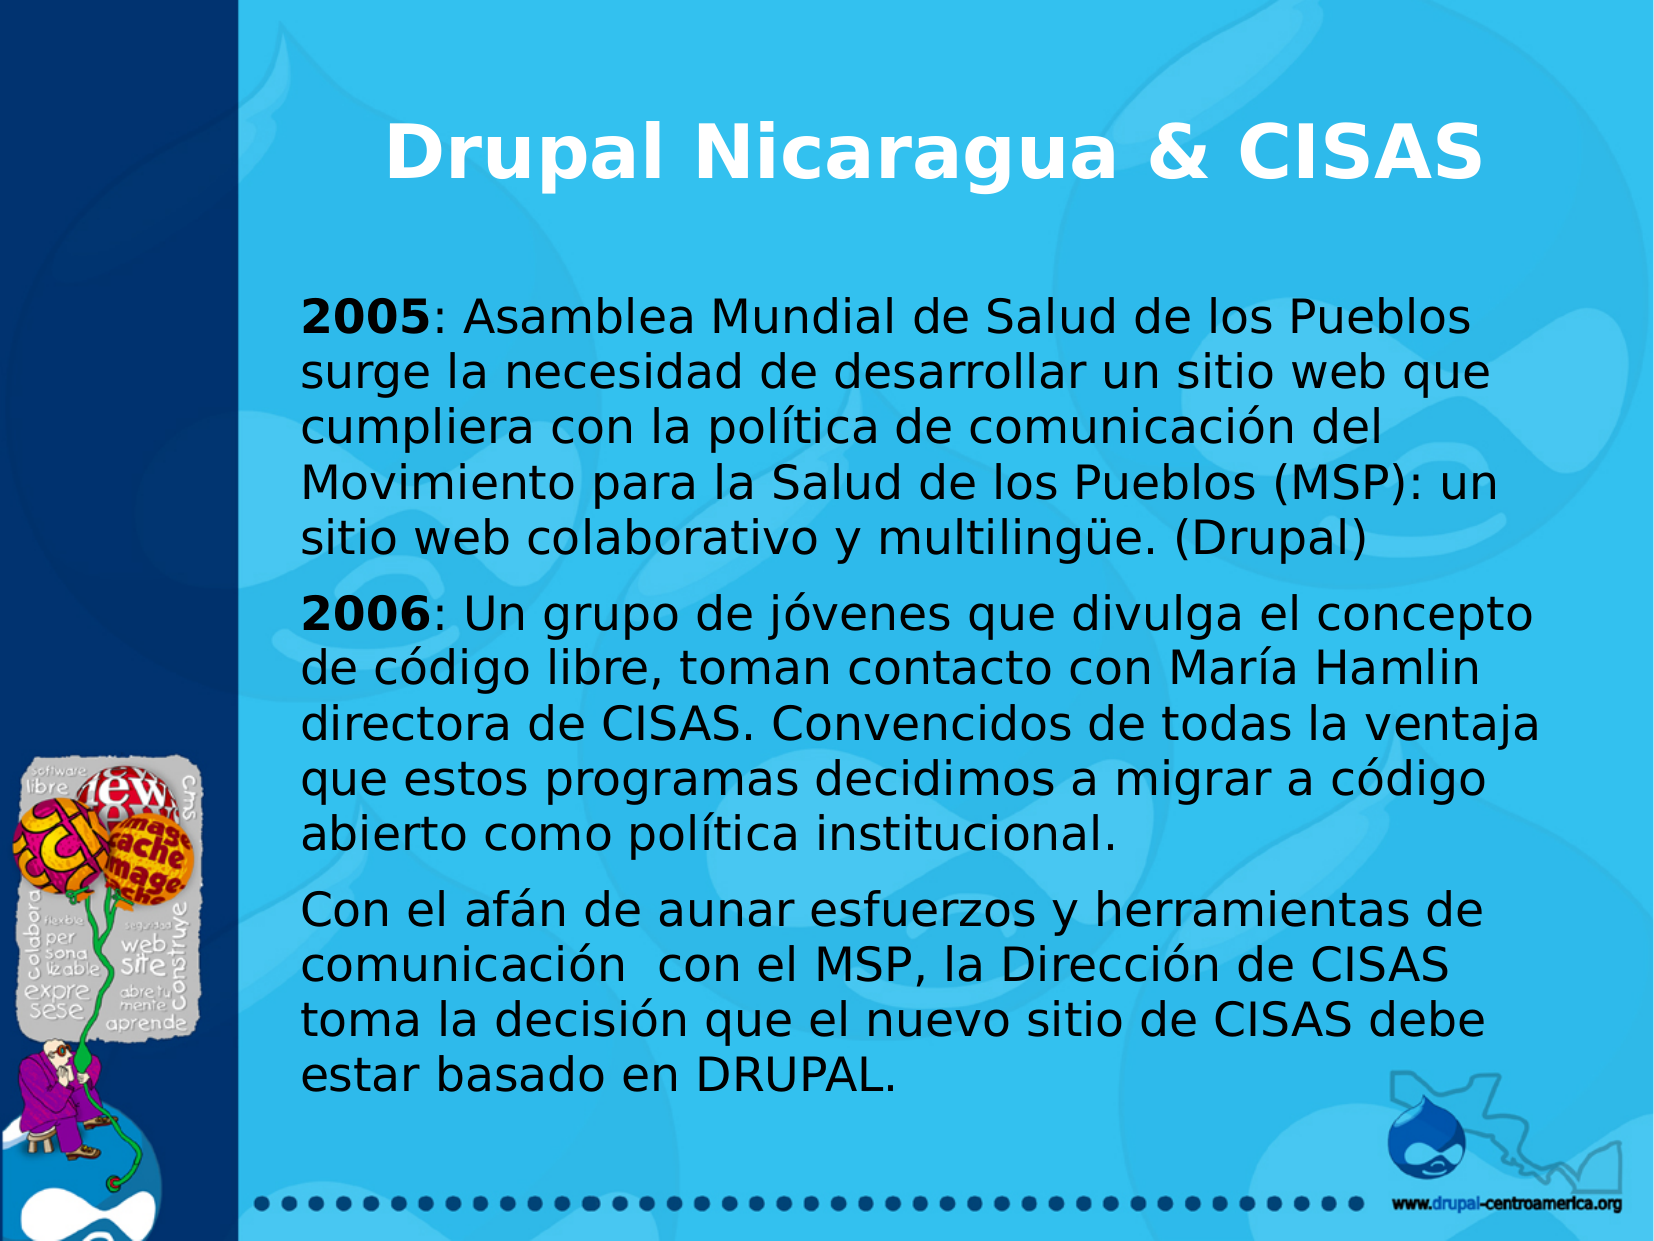

Drupal Nicaragua & CISAS
# 2005: Asamblea Mundial de Salud de los Pueblos surge la necesidad de desarrollar un sitio web que cumpliera con la política de comunicación del Movimiento para la Salud de los Pueblos (MSP): un sitio web colaborativo y multilingüe. (Drupal)
2006: Un grupo de jóvenes que divulga el concepto de código libre, toman contacto con María Hamlin directora de CISAS. Convencidos de todas la ventaja que estos programas decidimos a migrar a código abierto como política institucional.
Con el afán de aunar esfuerzos y herramientas de comunicación  con el MSP, la Dirección de CISAS toma la decisión que el nuevo sitio de CISAS debe estar basado en DRUPAL.